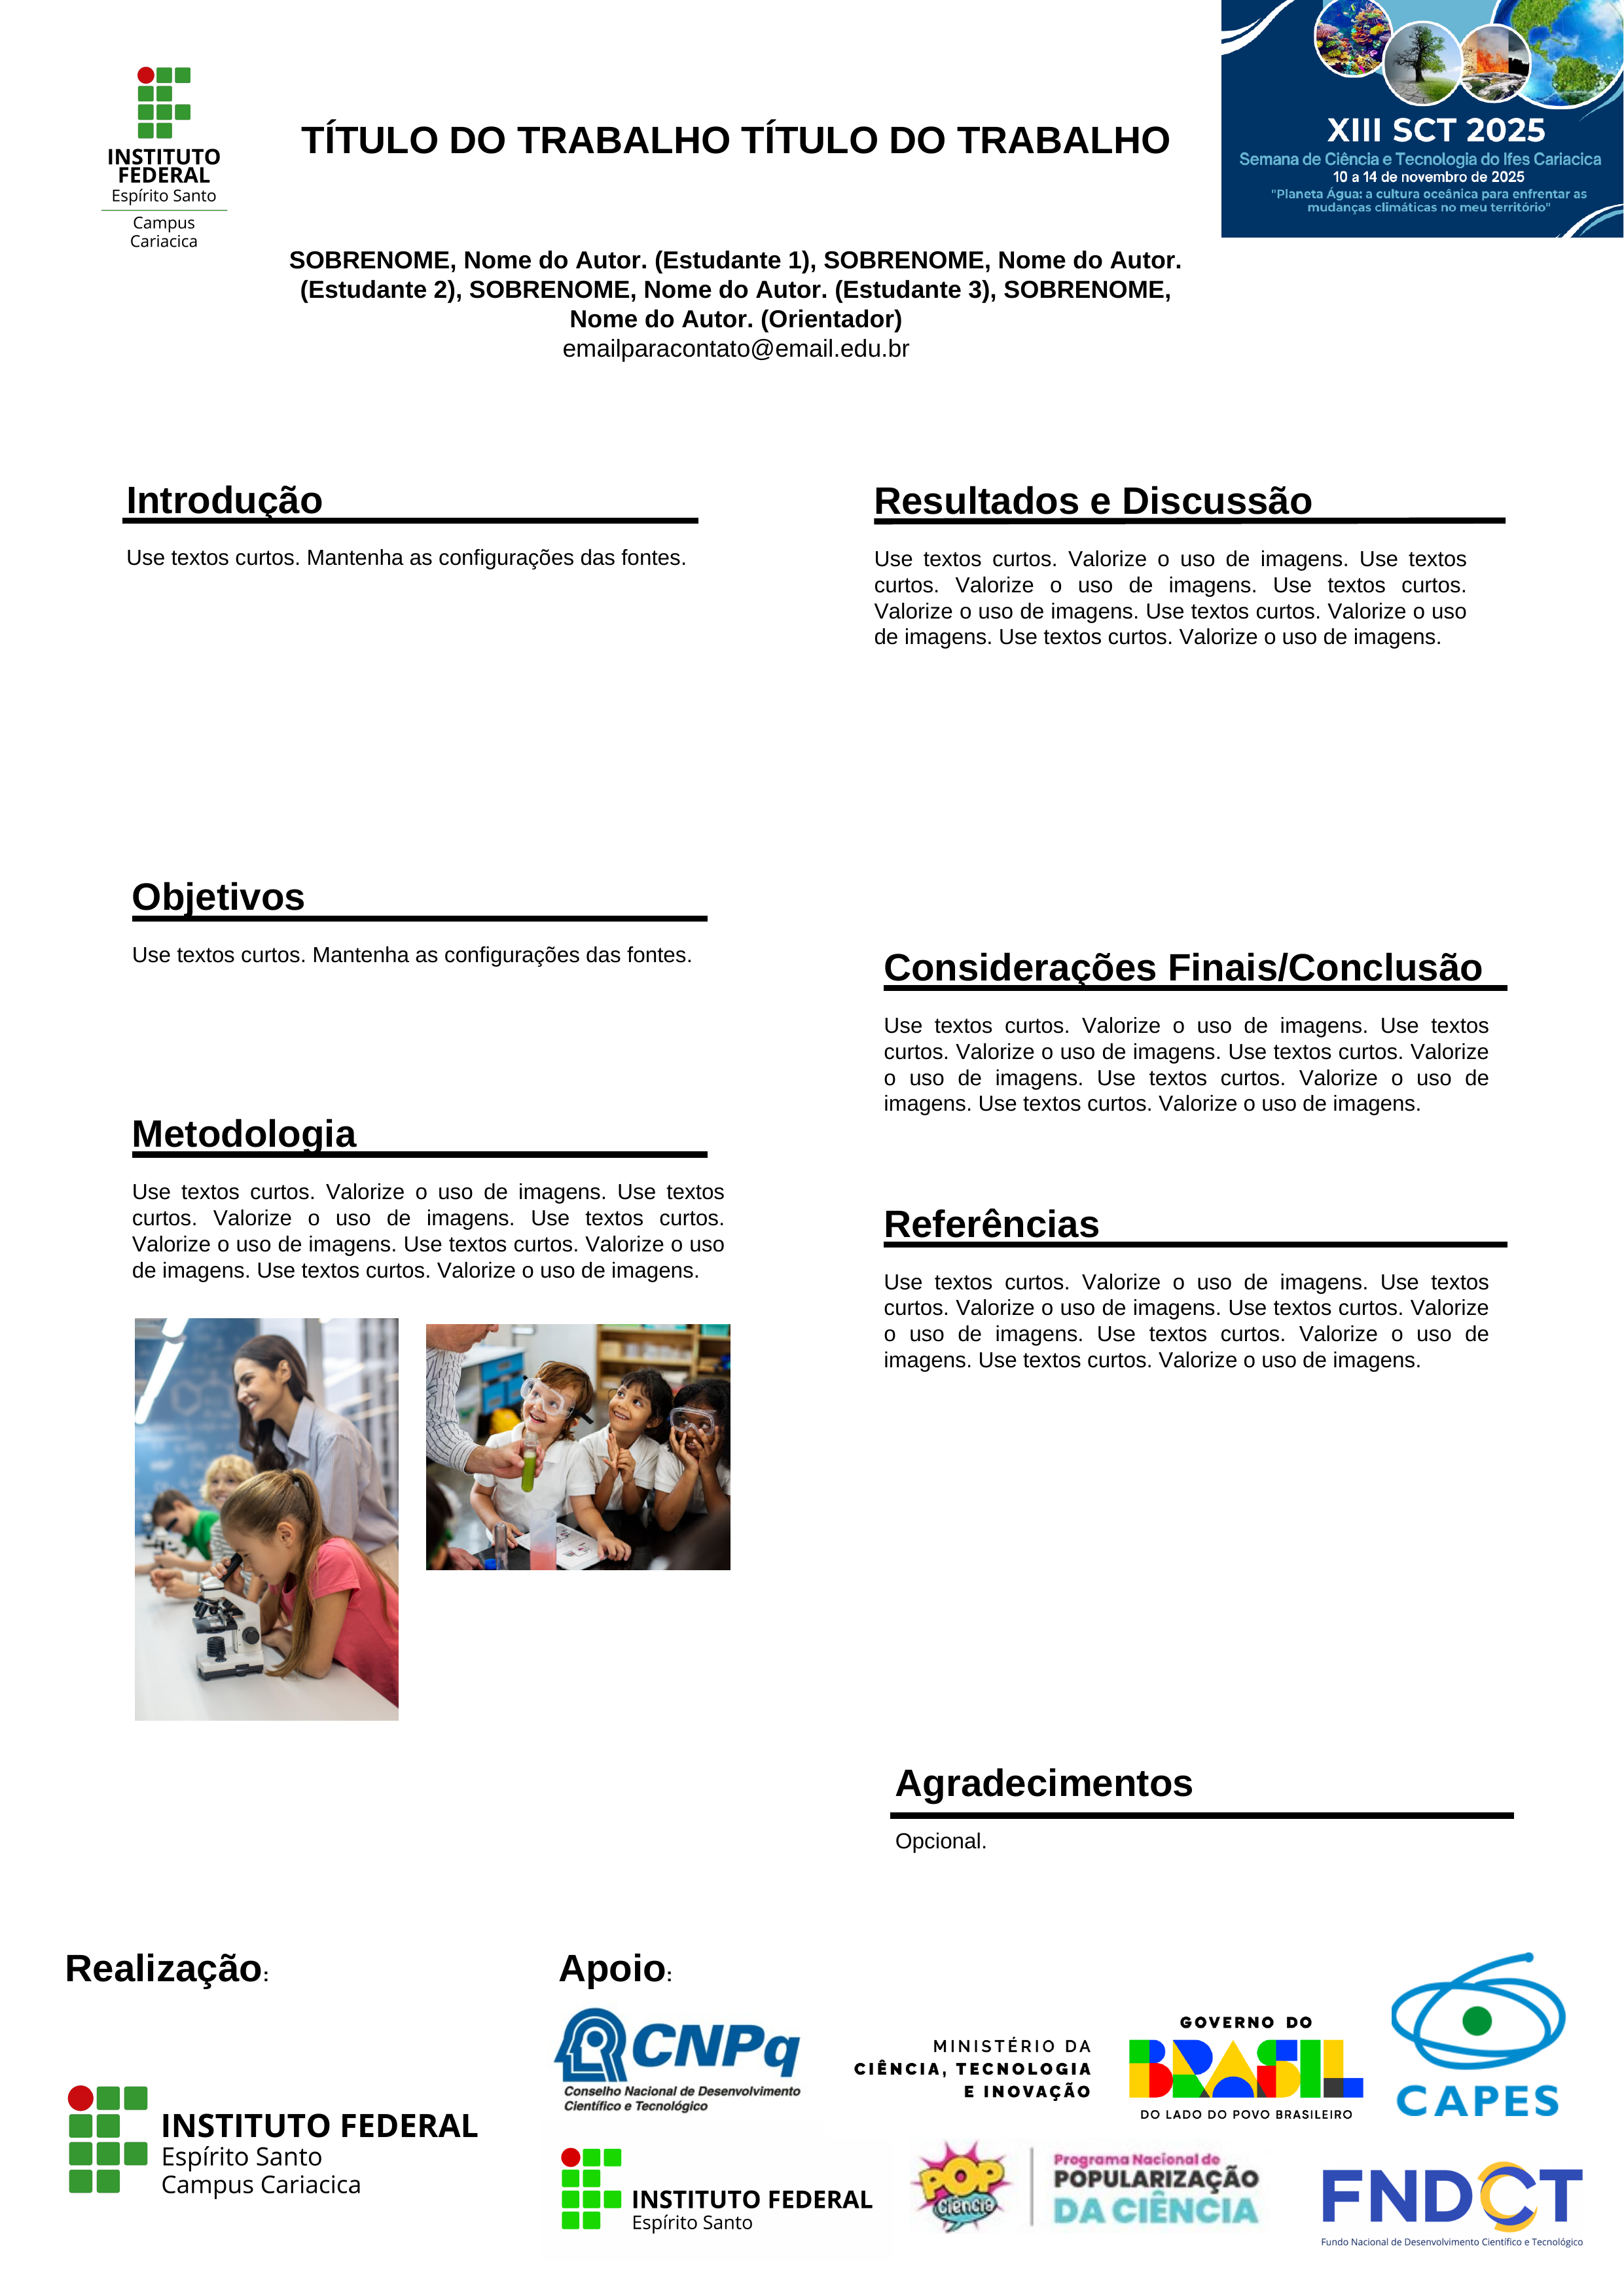

TÍTULO DO TRABALHO TÍTULO DO TRABALHO
SOBRENOME, Nome do Autor. (Estudante 1), SOBRENOME, Nome do Autor. (Estudante 2), SOBRENOME, Nome do Autor. (Estudante 3), SOBRENOME, Nome do Autor. (Orientador)
emailparacontato@email.edu.br
Introdução
Use textos curtos. Mantenha as configurações das fontes.
Resultados e Discussão
Use textos curtos. Valorize o uso de imagens. Use textos curtos. Valorize o uso de imagens. Use textos curtos. Valorize o uso de imagens. Use textos curtos. Valorize o uso de imagens. Use textos curtos. Valorize o uso de imagens.
Objetivos
Use textos curtos. Mantenha as configurações das fontes.
Considerações Finais/Conclusão
Use textos curtos. Valorize o uso de imagens. Use textos curtos. Valorize o uso de imagens. Use textos curtos. Valorize o uso de imagens. Use textos curtos. Valorize o uso de imagens. Use textos curtos. Valorize o uso de imagens.
Metodologia
Use textos curtos. Valorize o uso de imagens. Use textos curtos. Valorize o uso de imagens. Use textos curtos. Valorize o uso de imagens. Use textos curtos. Valorize o uso de imagens. Use textos curtos. Valorize o uso de imagens.
Referências
Use textos curtos. Valorize o uso de imagens. Use textos curtos. Valorize o uso de imagens. Use textos curtos. Valorize o uso de imagens. Use textos curtos. Valorize o uso de imagens. Use textos curtos. Valorize o uso de imagens.
Agradecimentos
Opcional.
Realização:
Apoio: